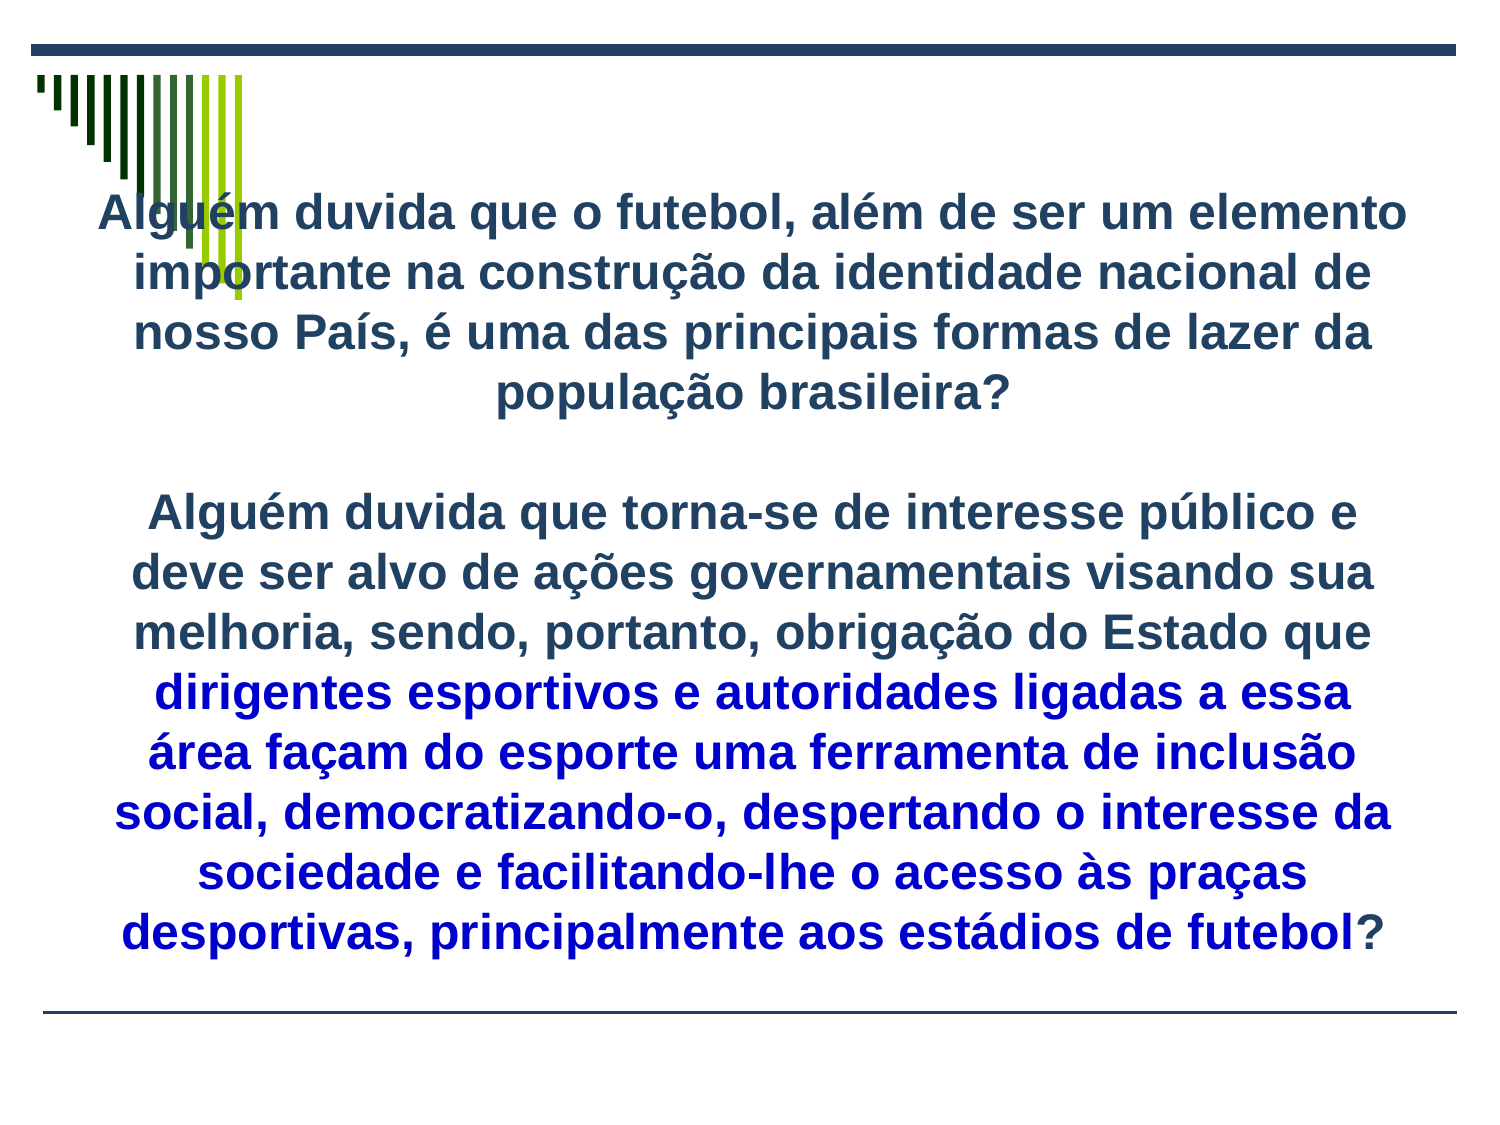

# Alguém duvida que o futebol, além de ser um elemento importante na construção da identidade nacional de nosso País, é uma das principais formas de lazer da população brasileira? Alguém duvida que torna-se de interesse público e deve ser alvo de ações governamentais visando sua melhoria, sendo, portanto, obrigação do Estado que dirigentes esportivos e autoridades ligadas a essa área façam do esporte uma ferramenta de inclusão social, democratizando-o, despertando o interesse da sociedade e facilitando-lhe o acesso às praças desportivas, principalmente aos estádios de futebol?